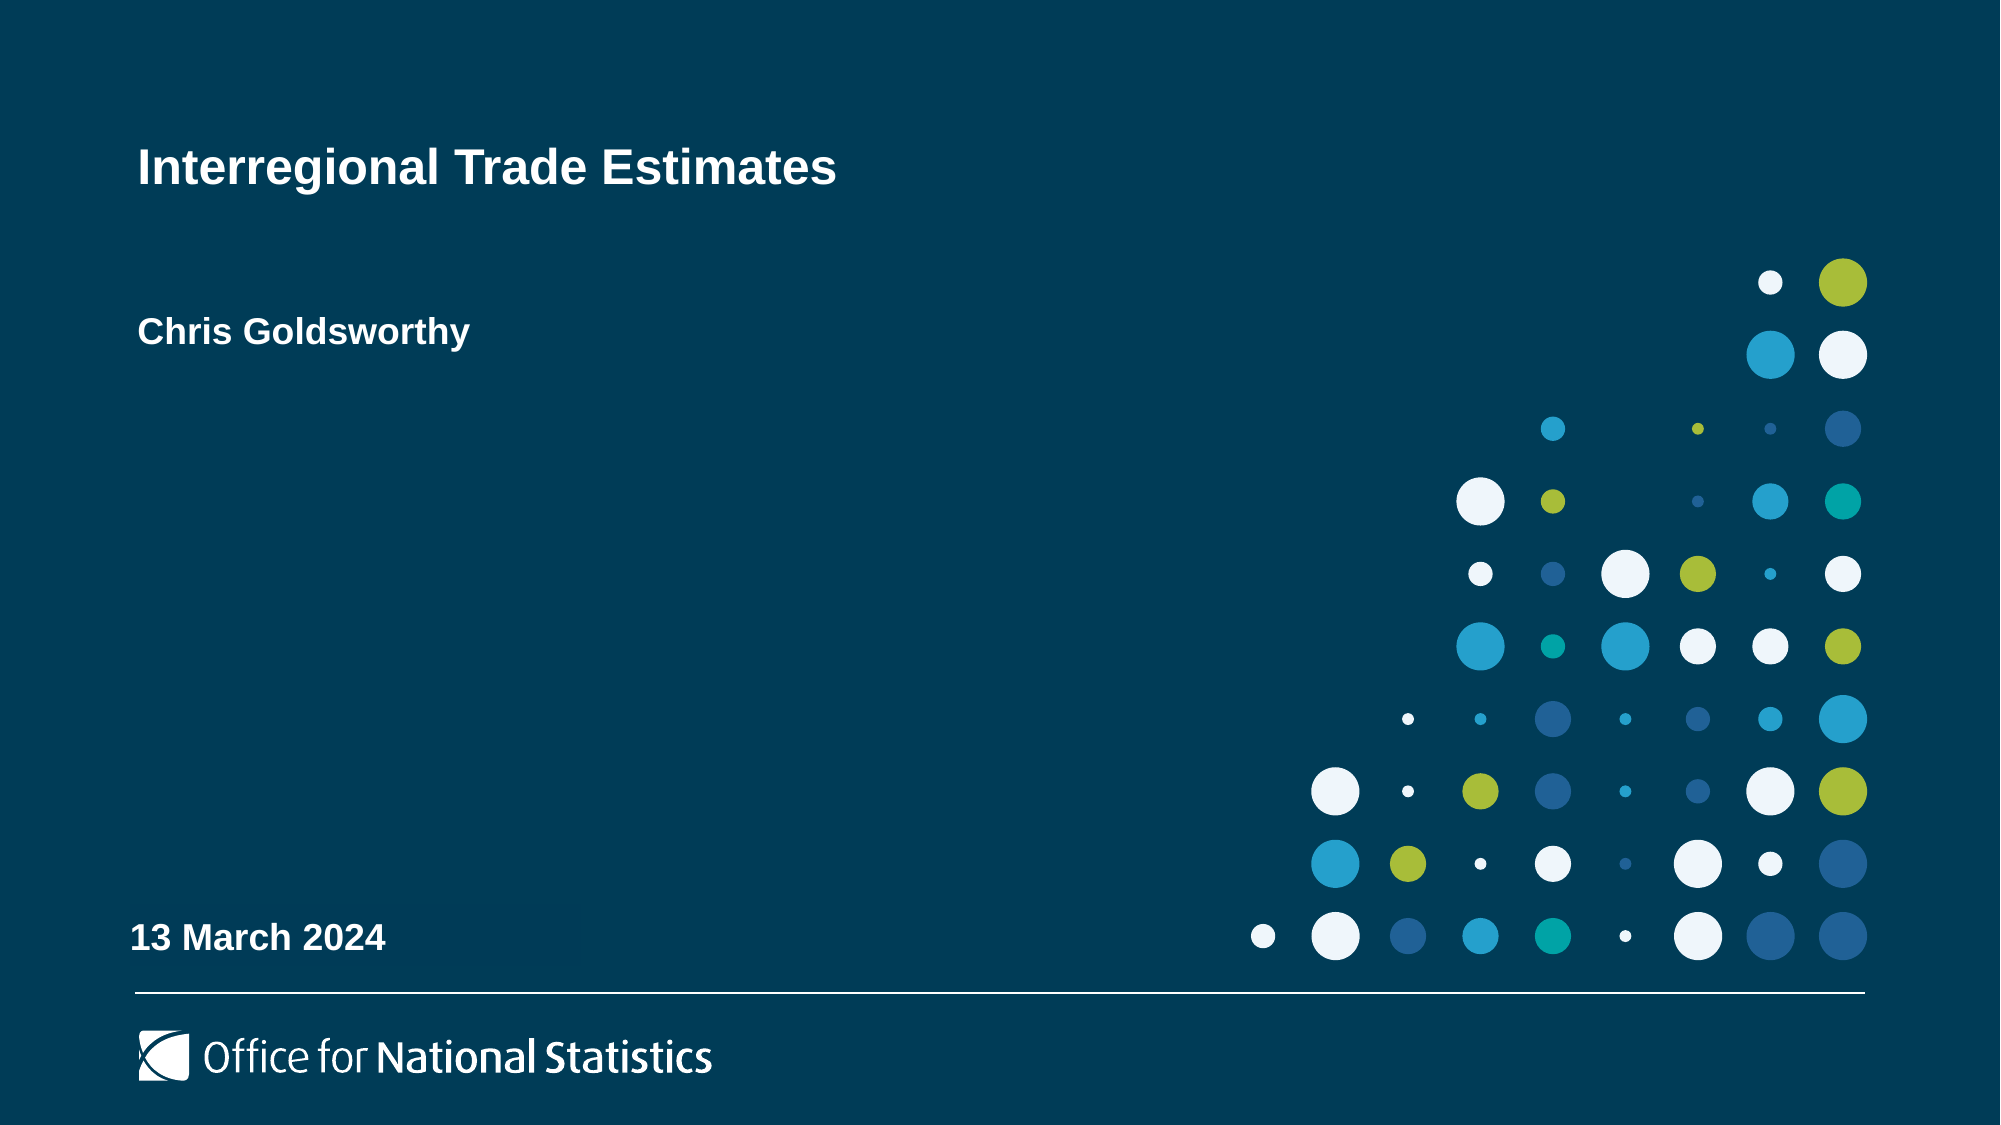

# Interregional Trade Estimates Chris Goldsworthy
28 February 2022
13 March 2024